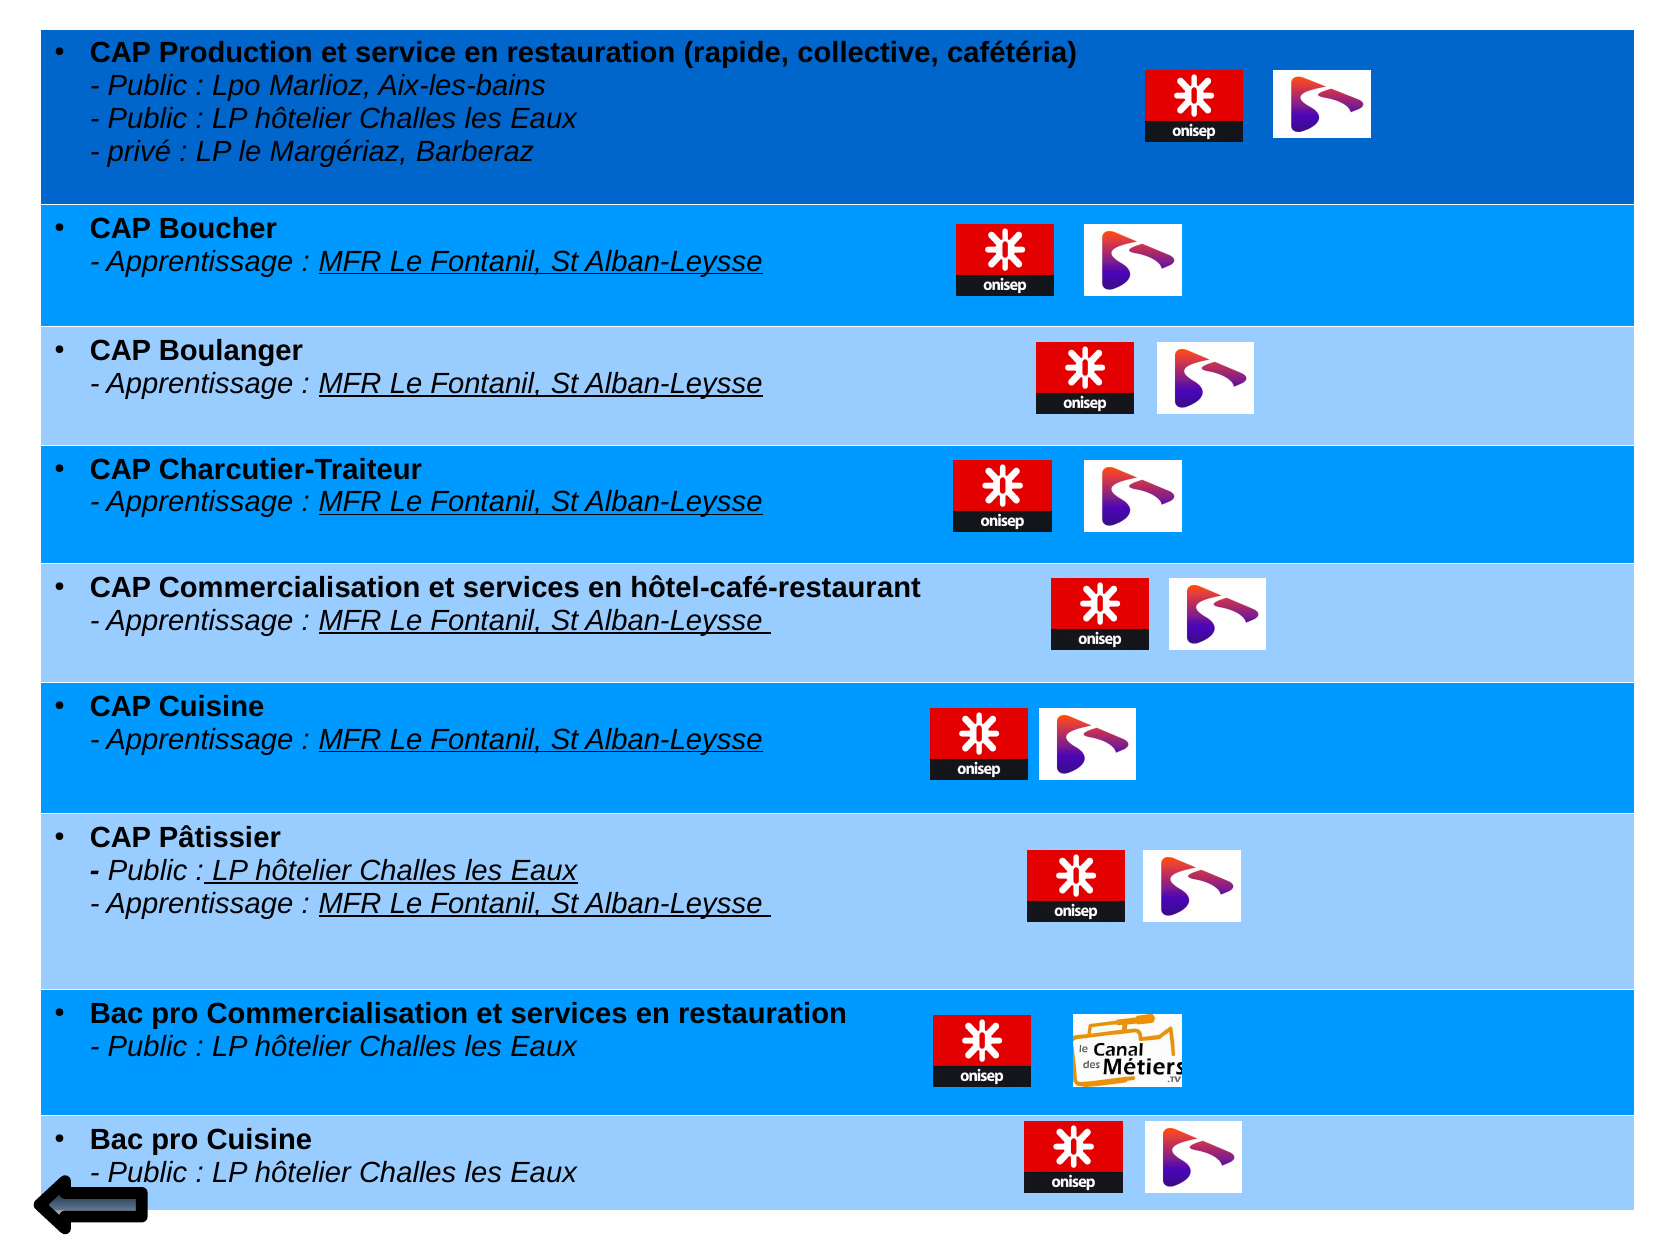

| CAP Production et service en restauration (rapide, collective, cafétéria) - Public : Lpo Marlioz, Aix-les-bains - Public : LP hôtelier Challes les Eaux - privé : LP le Margériaz, Barberaz |
| --- |
| CAP Boucher - Apprentissage : MFR Le Fontanil, St Alban-Leysse |
| CAP Boulanger - Apprentissage : MFR Le Fontanil, St Alban-Leysse |
| CAP Charcutier-Traiteur - Apprentissage : MFR Le Fontanil, St Alban-Leysse |
| CAP Commercialisation et services en hôtel-café-restaurant - Apprentissage : MFR Le Fontanil, St Alban-Leysse |
| CAP Cuisine - Apprentissage : MFR Le Fontanil, St Alban-Leysse |
| CAP Pâtissier - Public : LP hôtelier Challes les Eaux - Apprentissage : MFR Le Fontanil, St Alban-Leysse |
| Bac pro Commercialisation et services en restauration - Public : LP hôtelier Challes les Eaux |
| Bac pro Cuisine - Public : LP hôtelier Challes les Eaux |